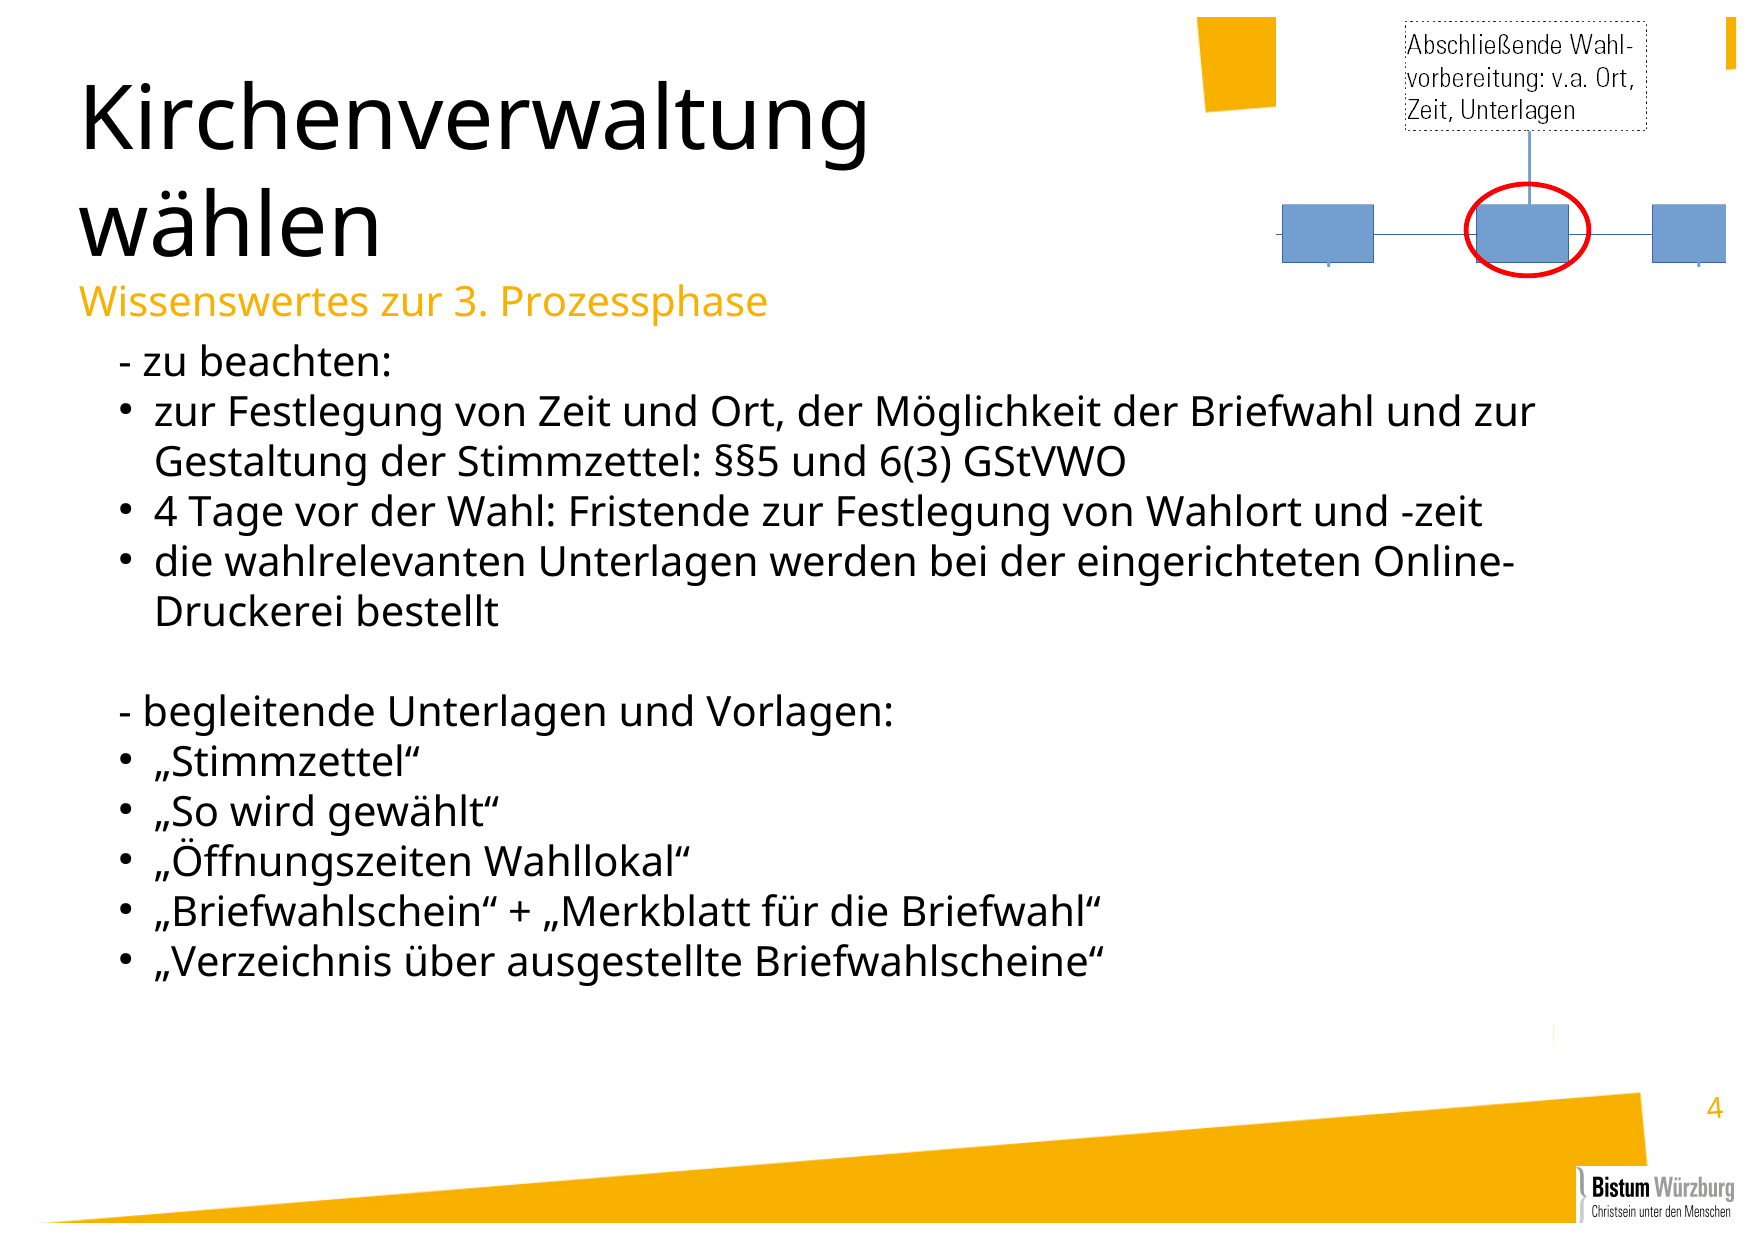

# Kirchenverwaltung wählen Wissenswertes zur 3. Prozessphase
- zu beachten:
zur Festlegung von Zeit und Ort, der Möglichkeit der Briefwahl und zur Gestaltung der Stimmzettel: §§5 und 6(3) GStVWO
4 Tage vor der Wahl: Fristende zur Festlegung von Wahlort und -zeit
die wahlrelevanten Unterlagen werden bei der eingerichteten Online-Druckerei bestellt
- begleitende Unterlagen und Vorlagen:
„Stimmzettel“
„So wird gewählt“
„Öffnungszeiten Wahllokal“
„Briefwahlschein“ + „Merkblatt für die Briefwahl“
„Verzeichnis über ausgestellte Briefwahlscheine“